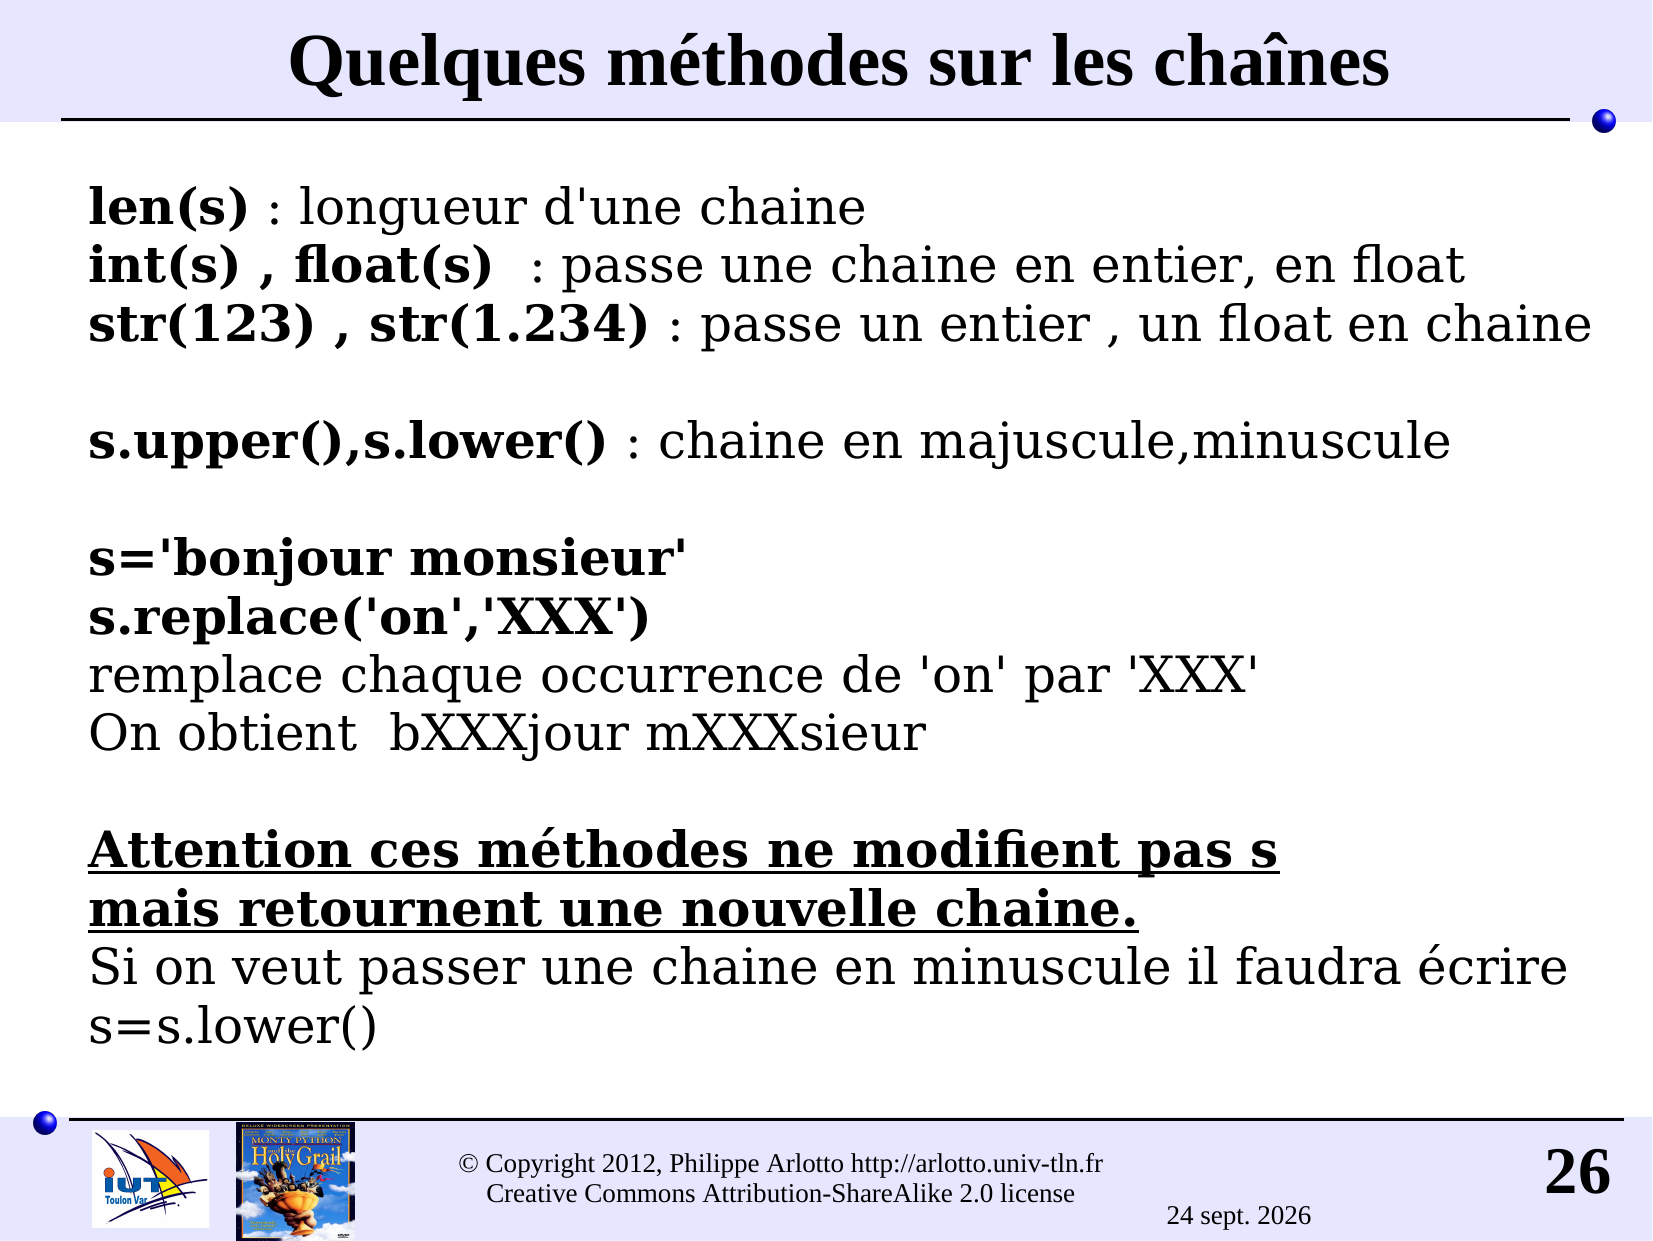

# Quelques méthodes sur les chaînes
len(s) : longueur d'une chaine
int(s) , float(s) : passe une chaine en entier, en float
str(123) , str(1.234) : passe un entier , un float en chaine
s.upper(),s.lower() : chaine en majuscule,minuscule
s='bonjour monsieur'
s.replace('on','XXX')
remplace chaque occurrence de 'on' par 'XXX'
On obtient bXXXjour mXXXsieur
Attention ces méthodes ne modifient pas s
mais retournent une nouvelle chaine.
Si on veut passer une chaine en minuscule il faudra écrire
s=s.lower()